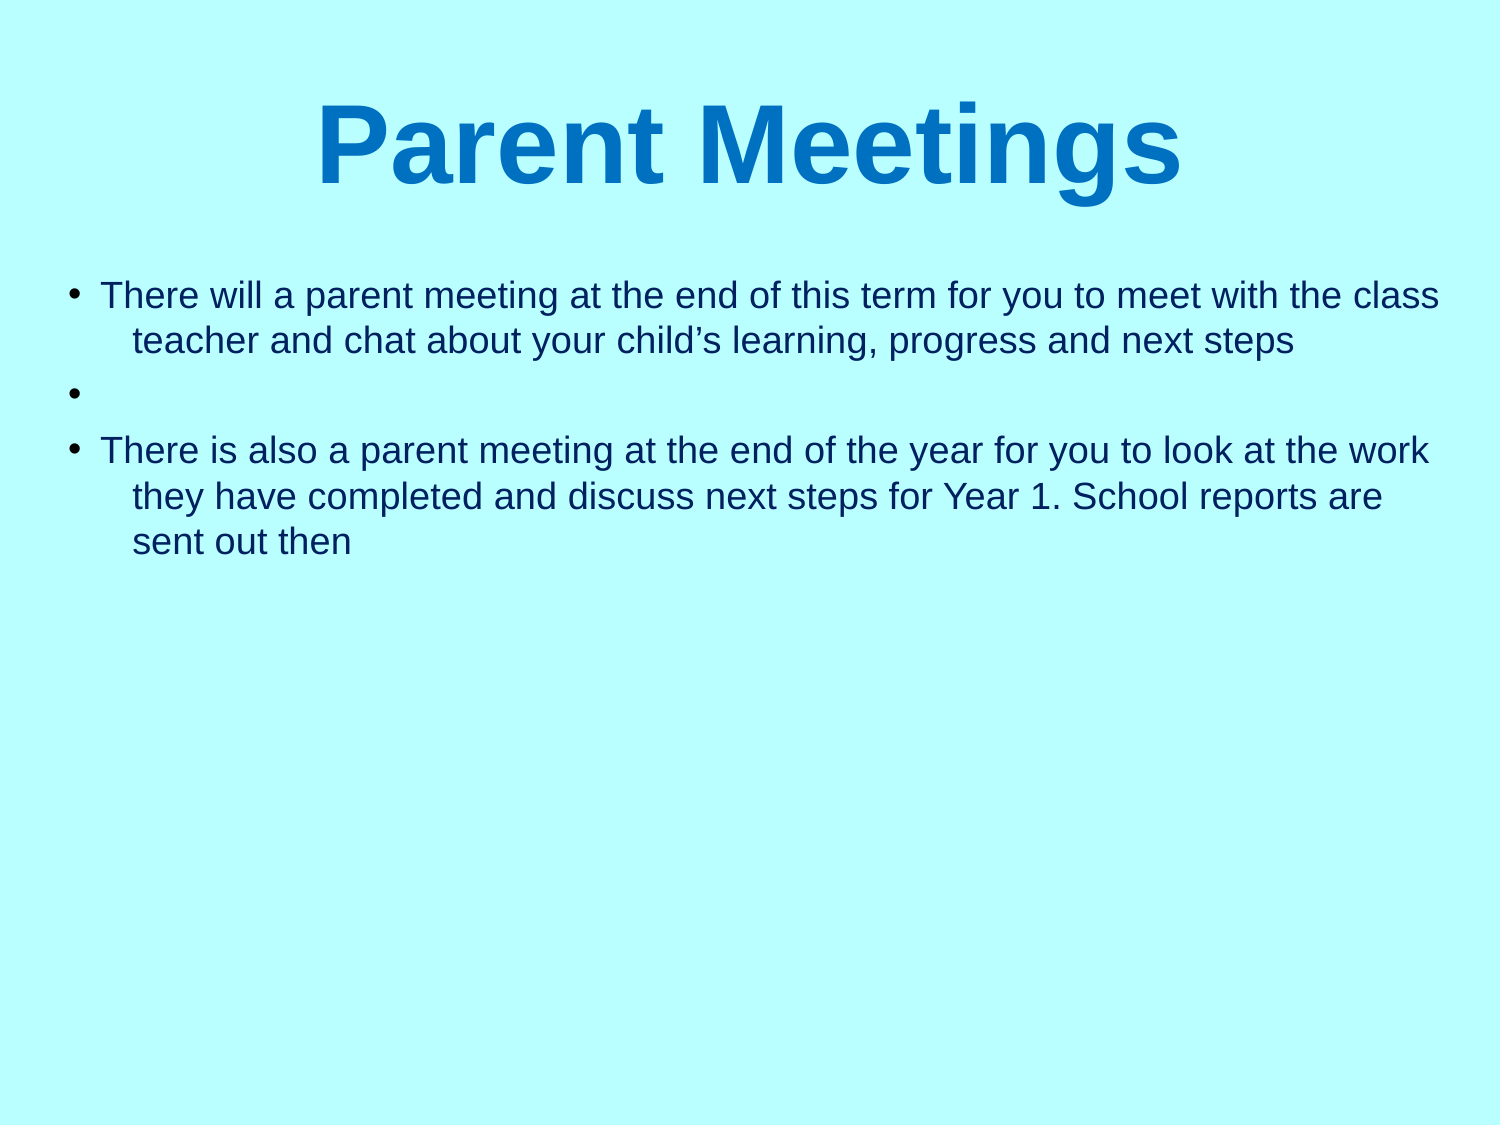

# Parent Meetings
There will a parent meeting at the end of this term for you to meet with the class teacher and chat about your child’s learning, progress and next steps
There is also a parent meeting at the end of the year for you to look at the work they have completed and discuss next steps for Year 1. School reports are sent out then